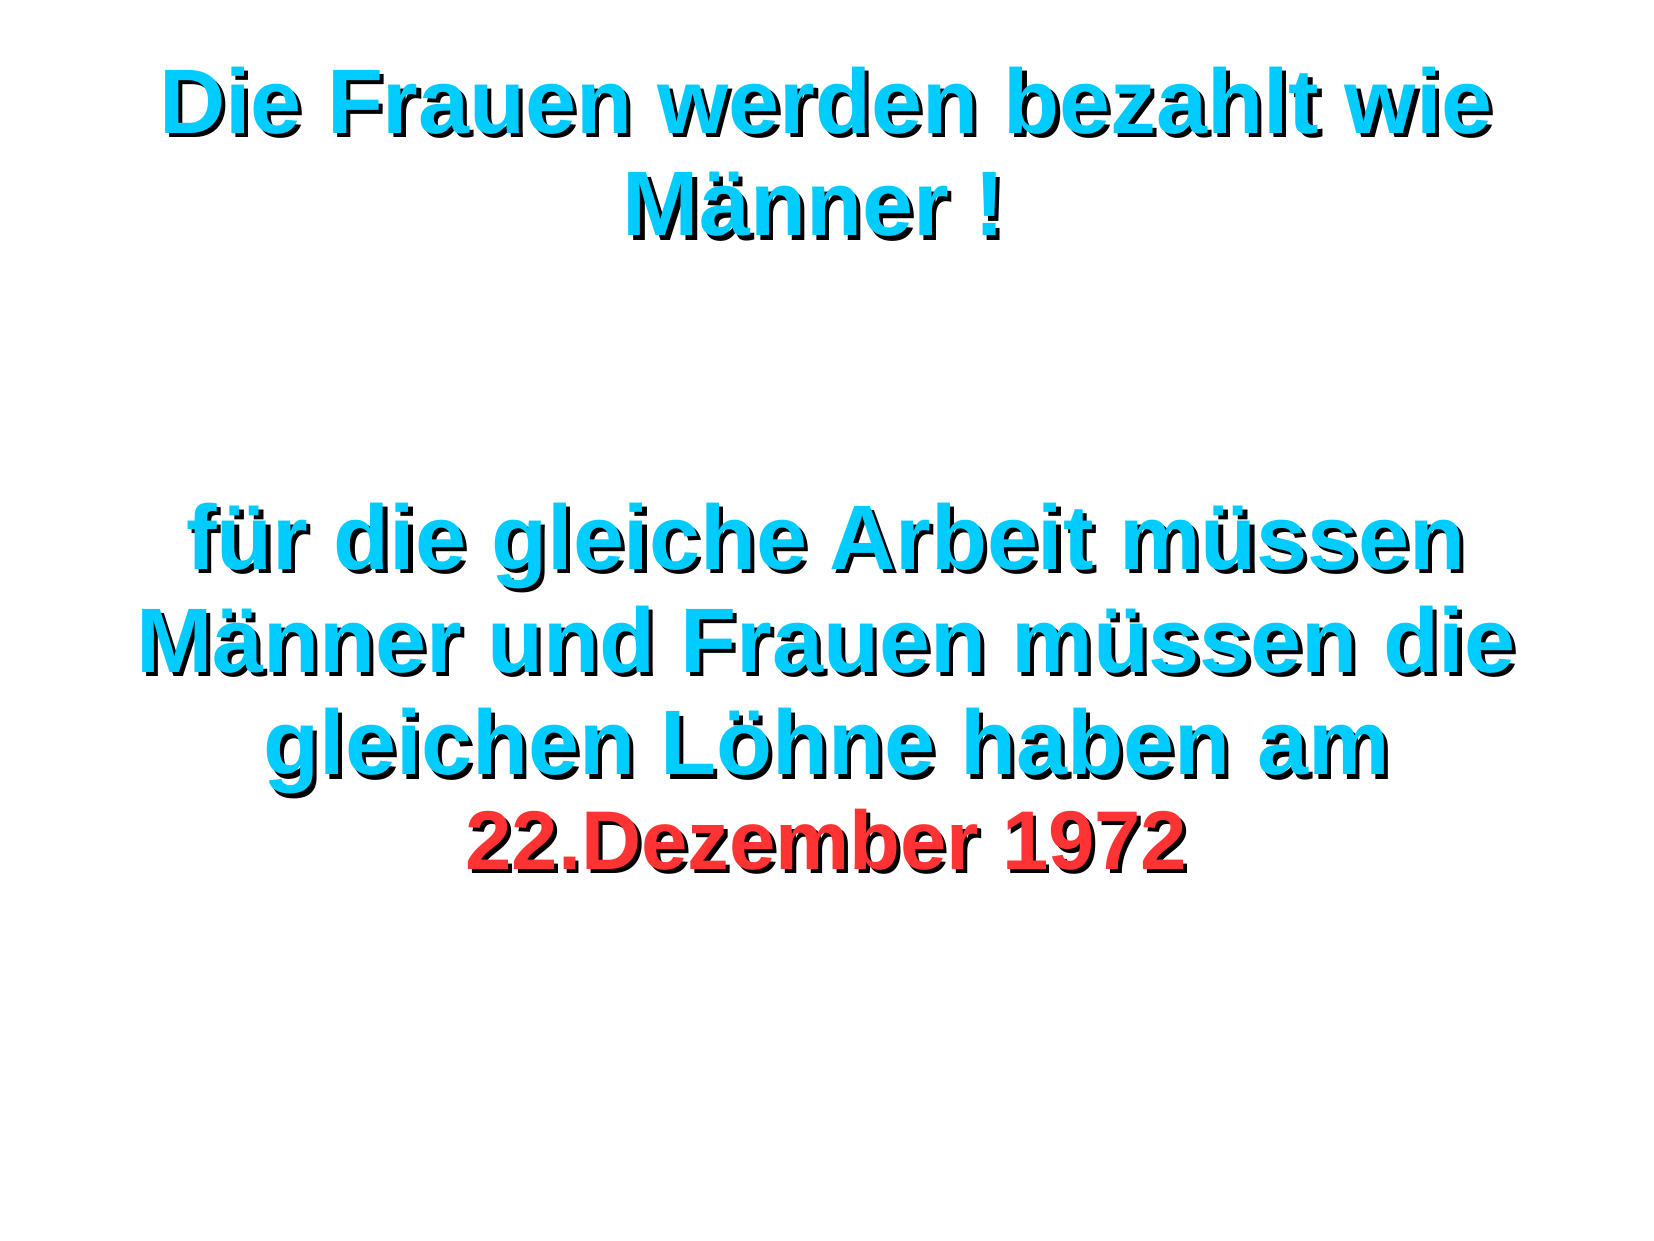

# Die Frauen werden bezahlt wie Männer !
für die gleiche Arbeit müssen Männer und Frauen müssen die gleichen Löhne haben am
22.Dezember 1972